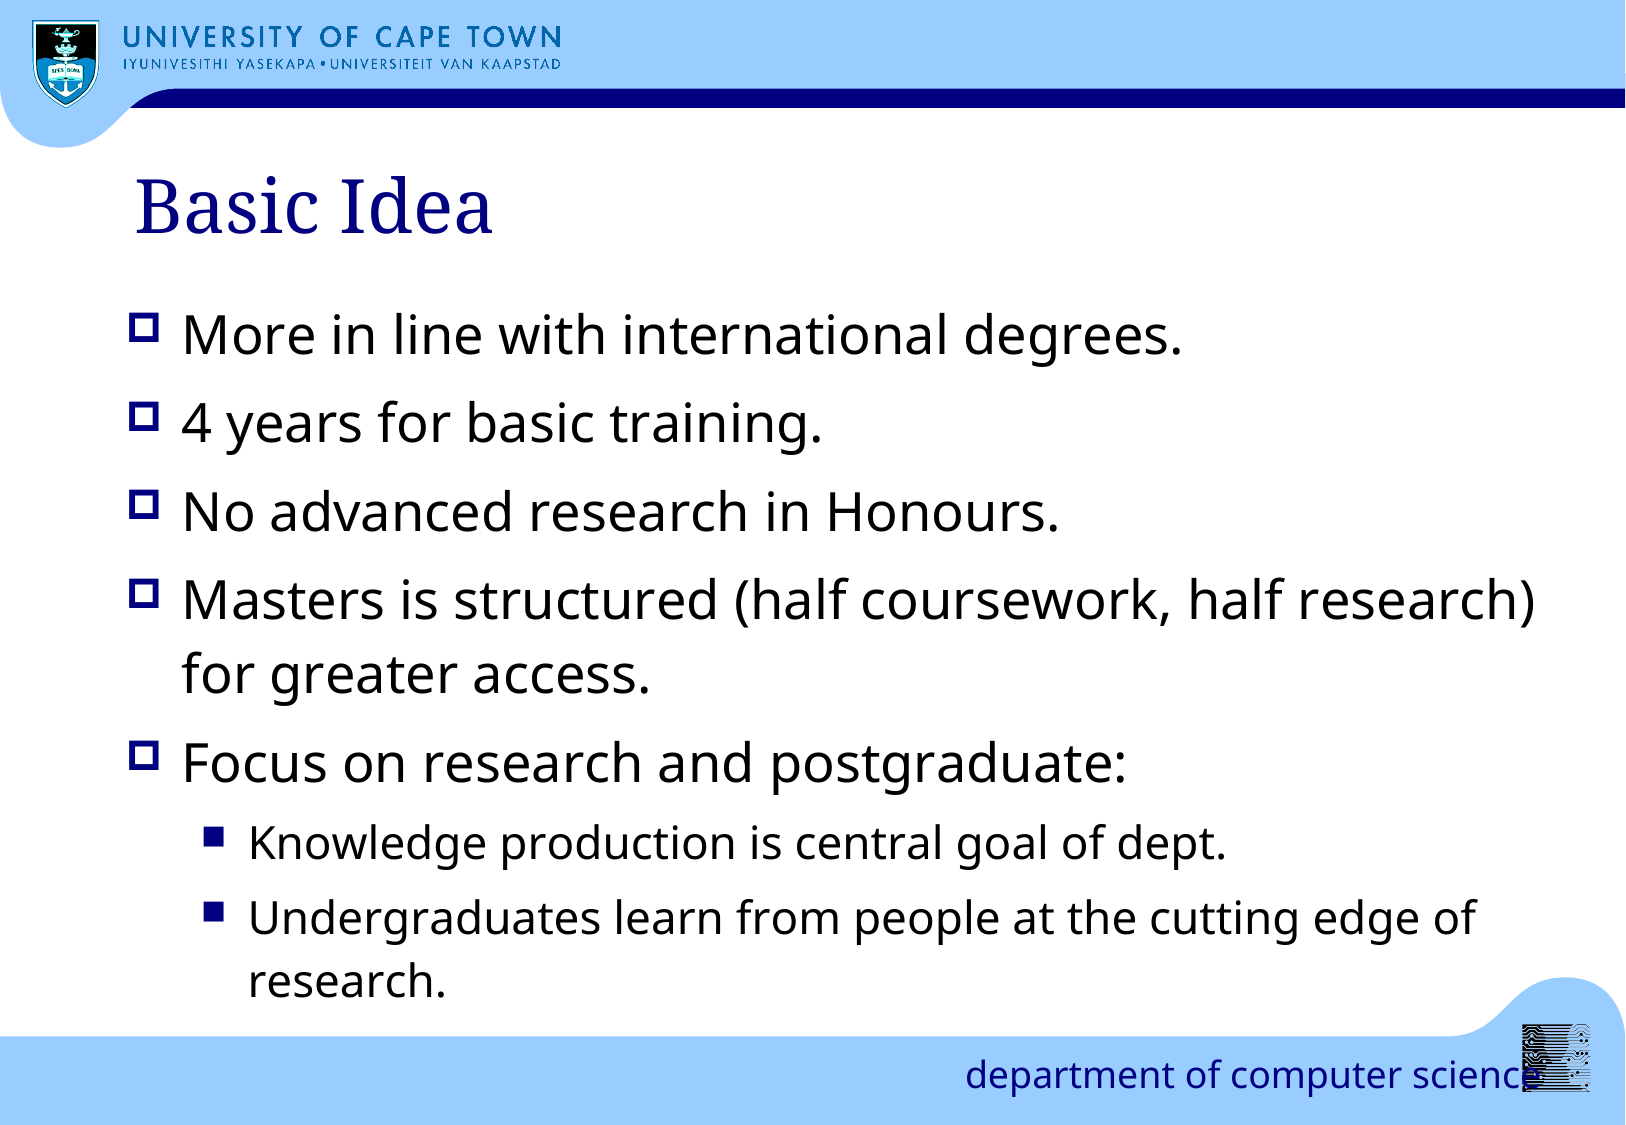

# Basic Idea
More in line with international degrees.
4 years for basic training.
No advanced research in Honours.
Masters is structured (half coursework, half research) for greater access.
Focus on research and postgraduate:
Knowledge production is central goal of dept.
Undergraduates learn from people at the cutting edge of research.